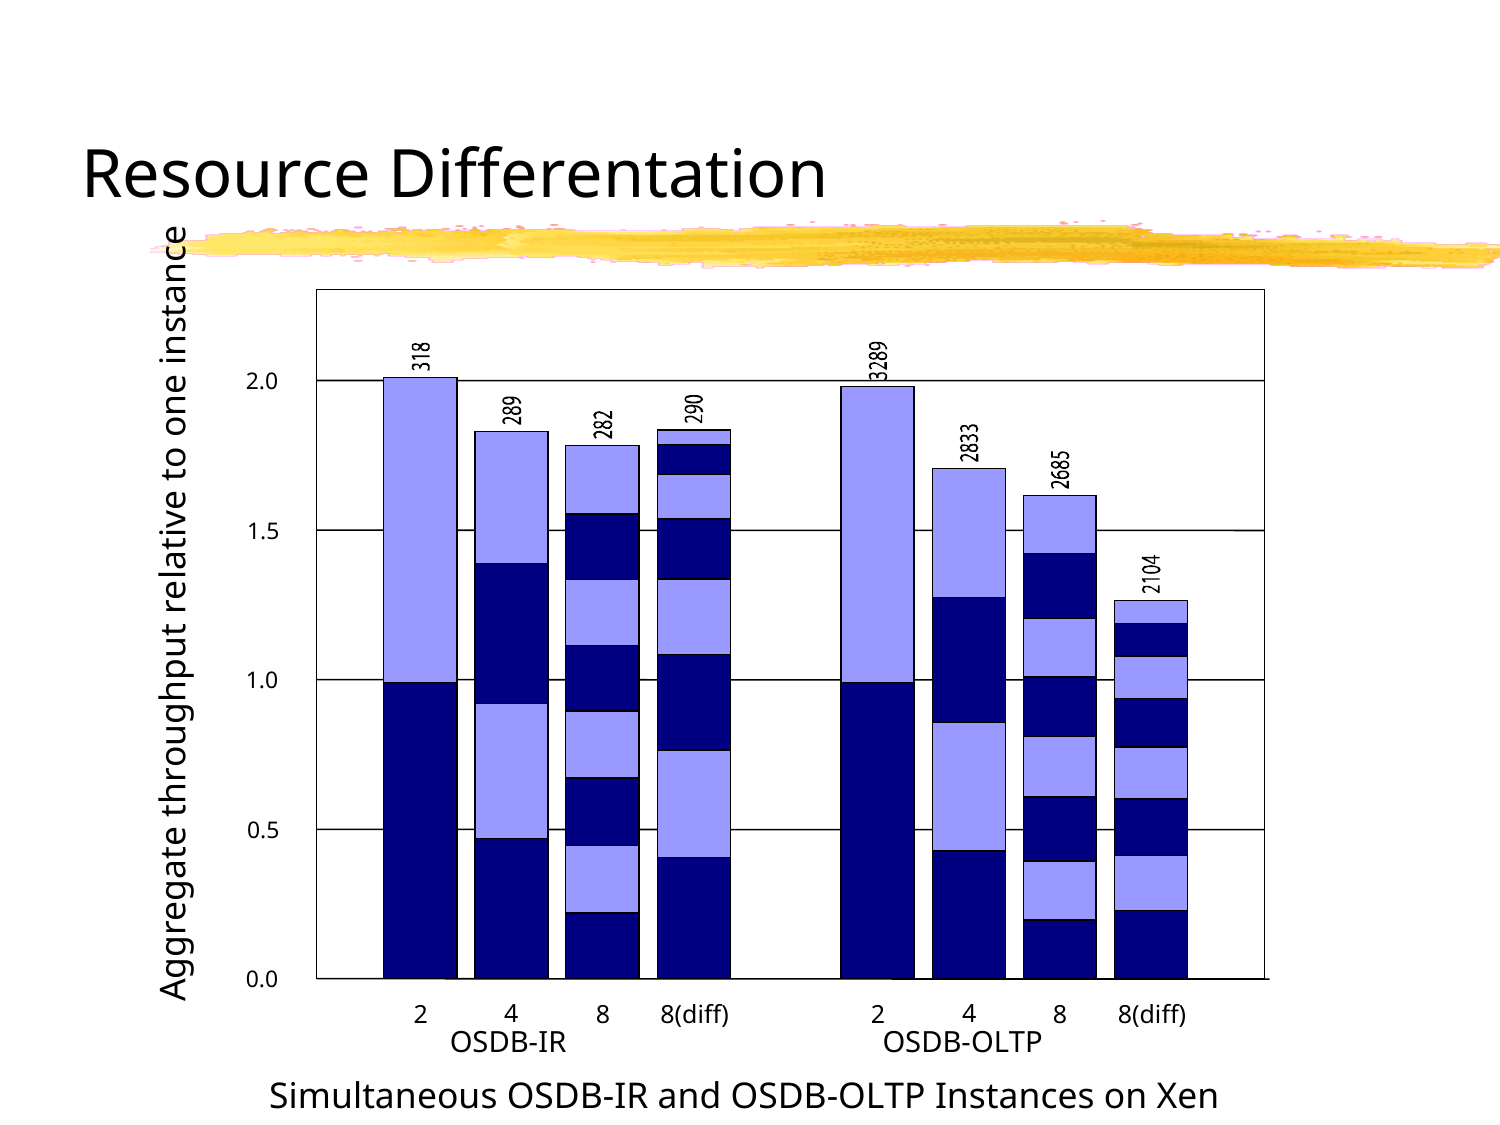

# Resource Differentation
2.0
1.5
Aggregate throughput relative to one instance
1.0
0.5
0.0
4
4
2
8
2
8
8(diff)
8(diff)
OSDB-IR
OSDB-OLTP
Simultaneous OSDB-IR and OSDB-OLTP Instances on Xen